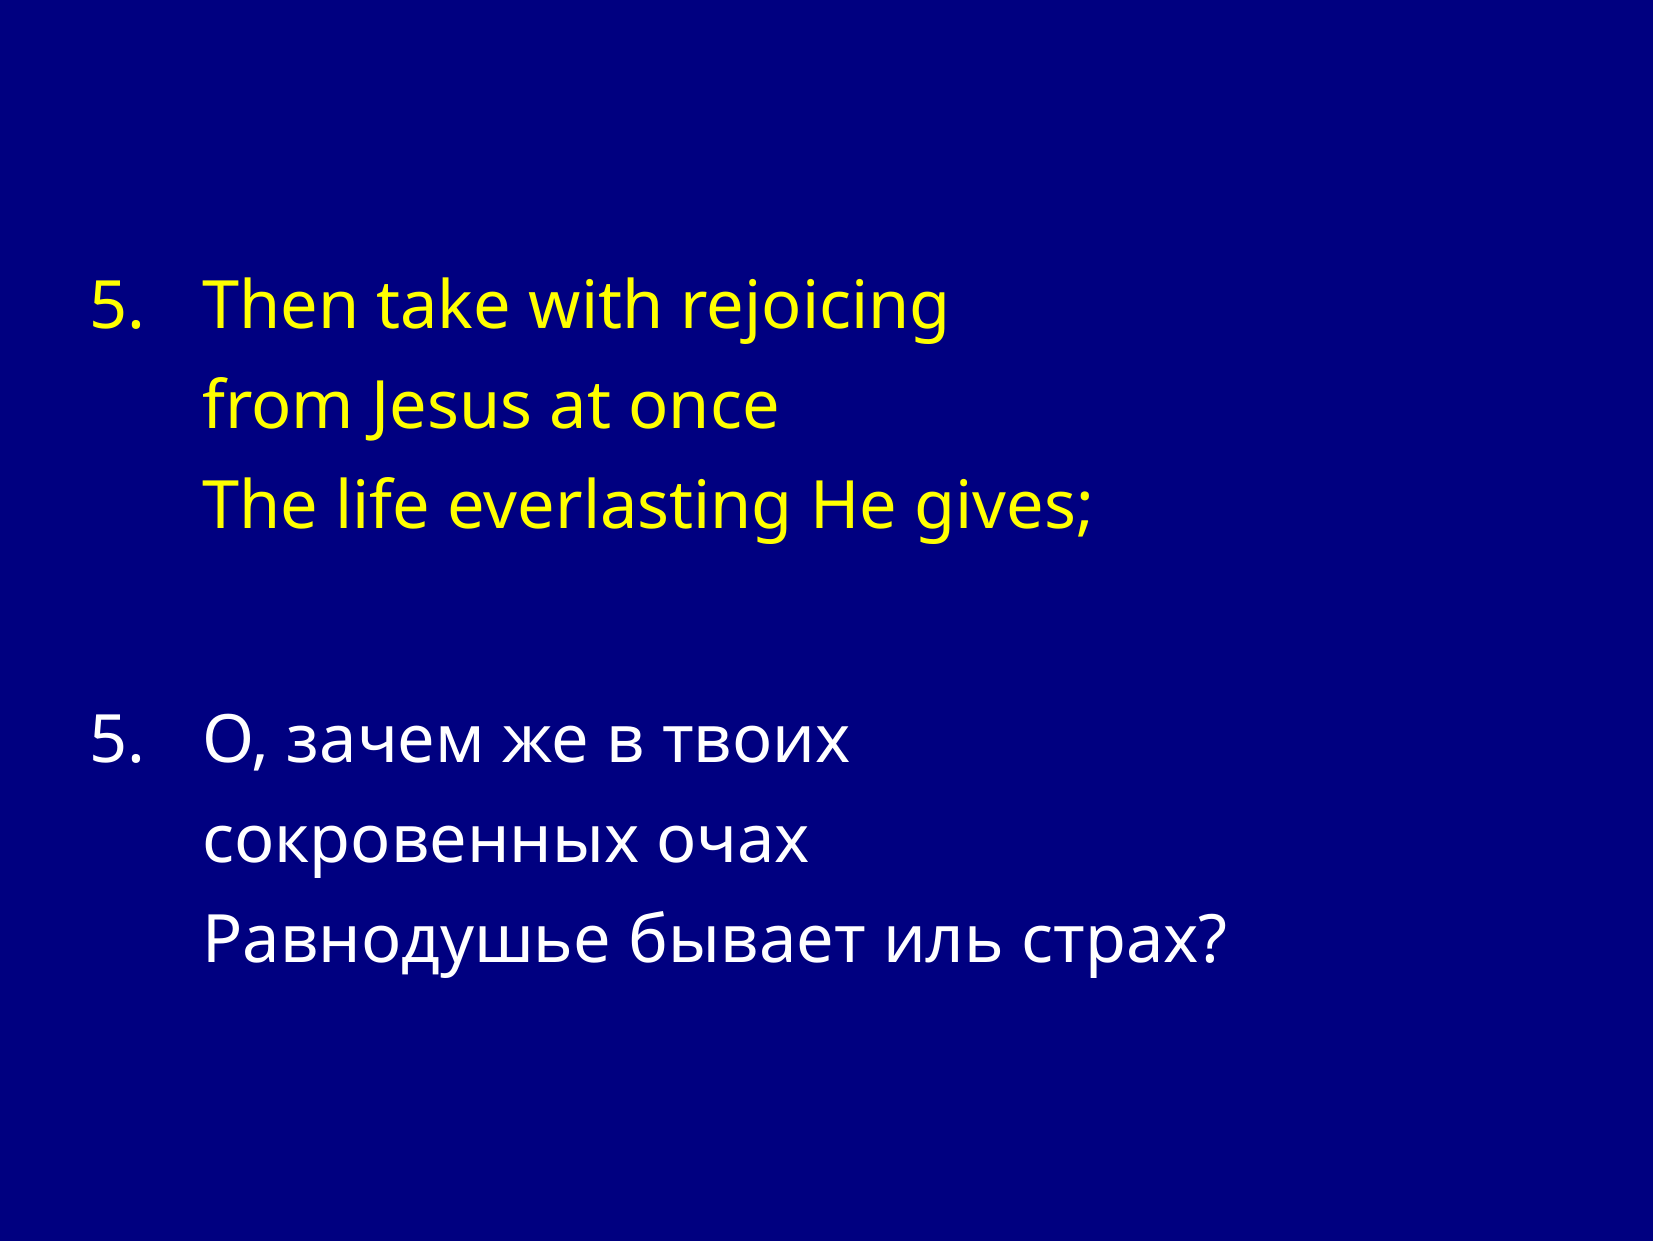

5.	Then take with rejoicing
	from Jesus at once
	The life everlasting He gives;
5.	О, зачем же в твоих
	сокровенных очах
	Равнодушье бывает иль страх?